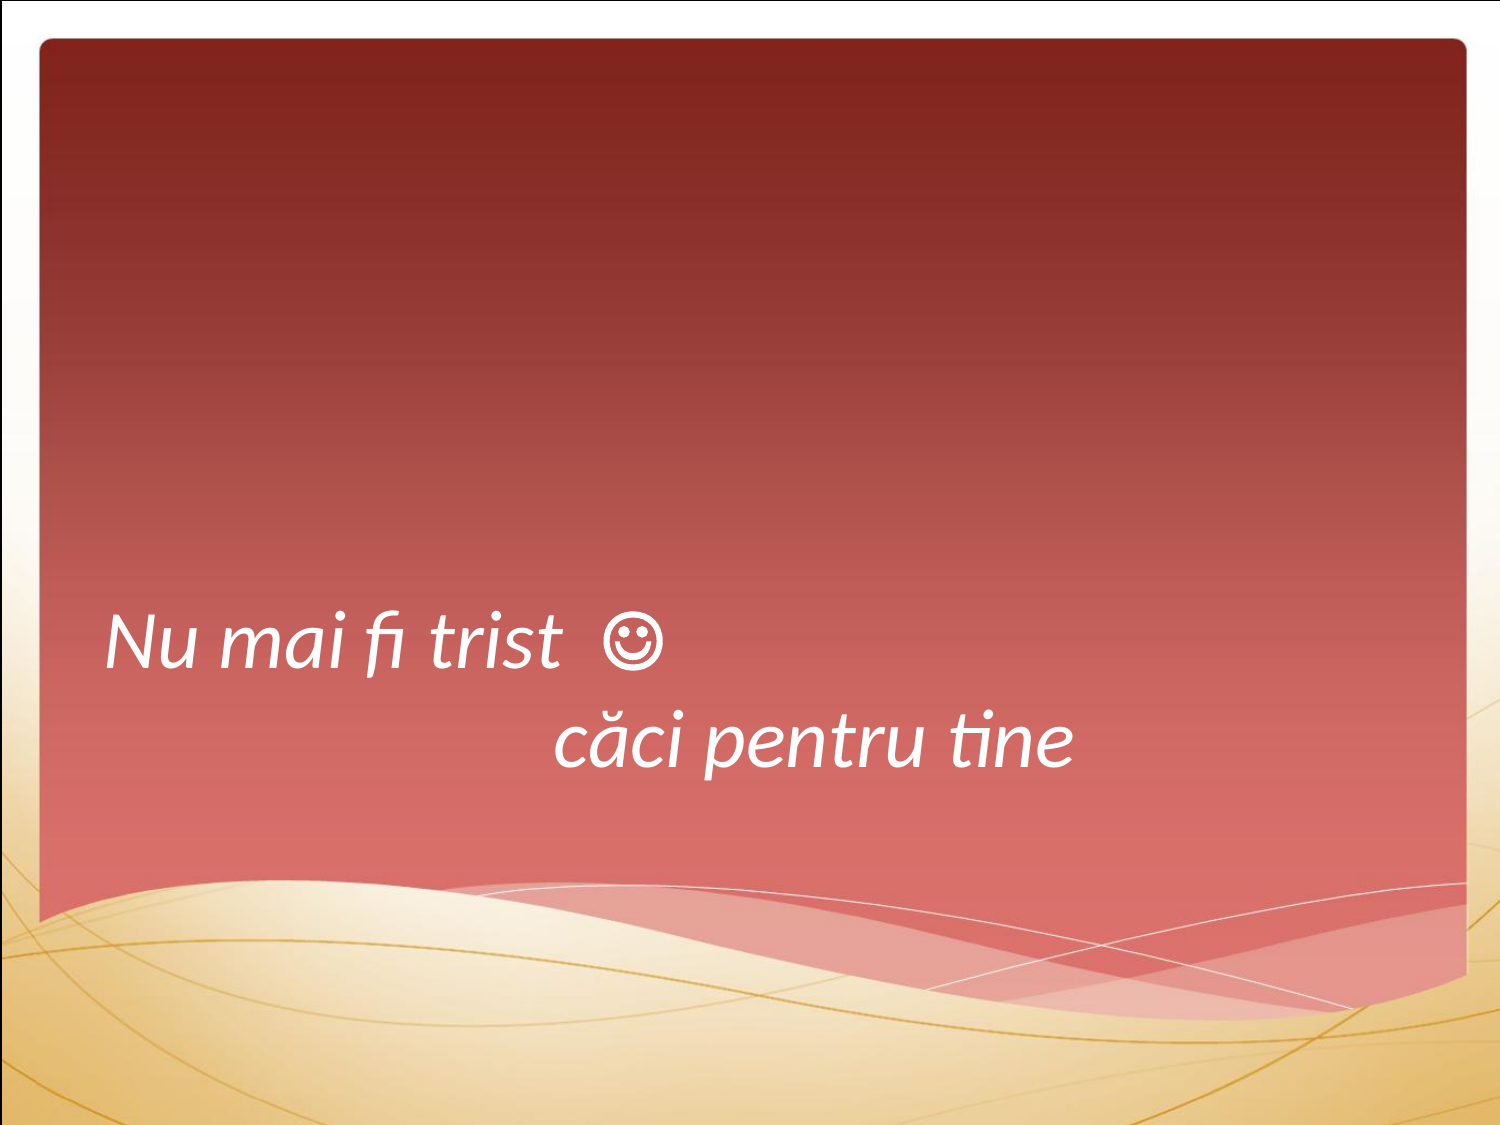

# Nu mai fi trist căci pentru tine